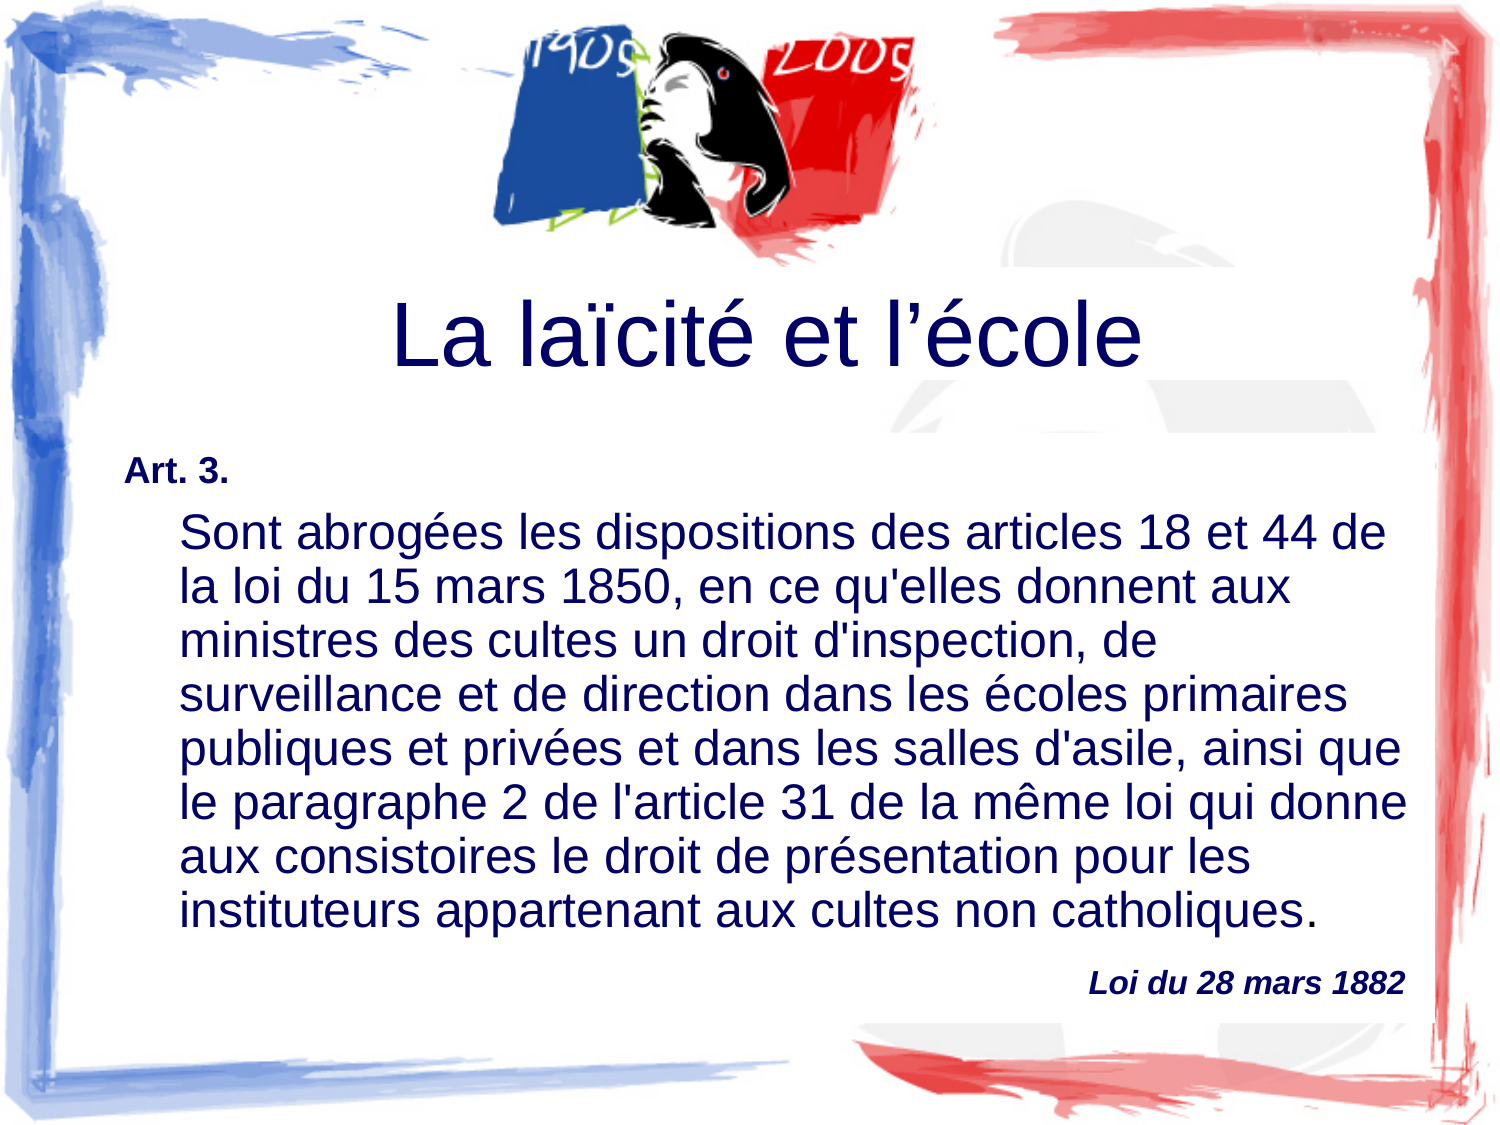

# La laïcité et l’école
Art. 3.
 Sont abrogées les dispositions des articles 18 et 44 de la loi du 15 mars 1850, en ce qu'elles donnent aux ministres des cultes un droit d'inspection, de surveillance et de direction dans les écoles primaires publiques et privées et dans les salles d'asile, ainsi que le paragraphe 2 de l'article 31 de la même loi qui donne aux consistoires le droit de présentation pour les instituteurs appartenant aux cultes non catholiques.
Loi du 28 mars 1882